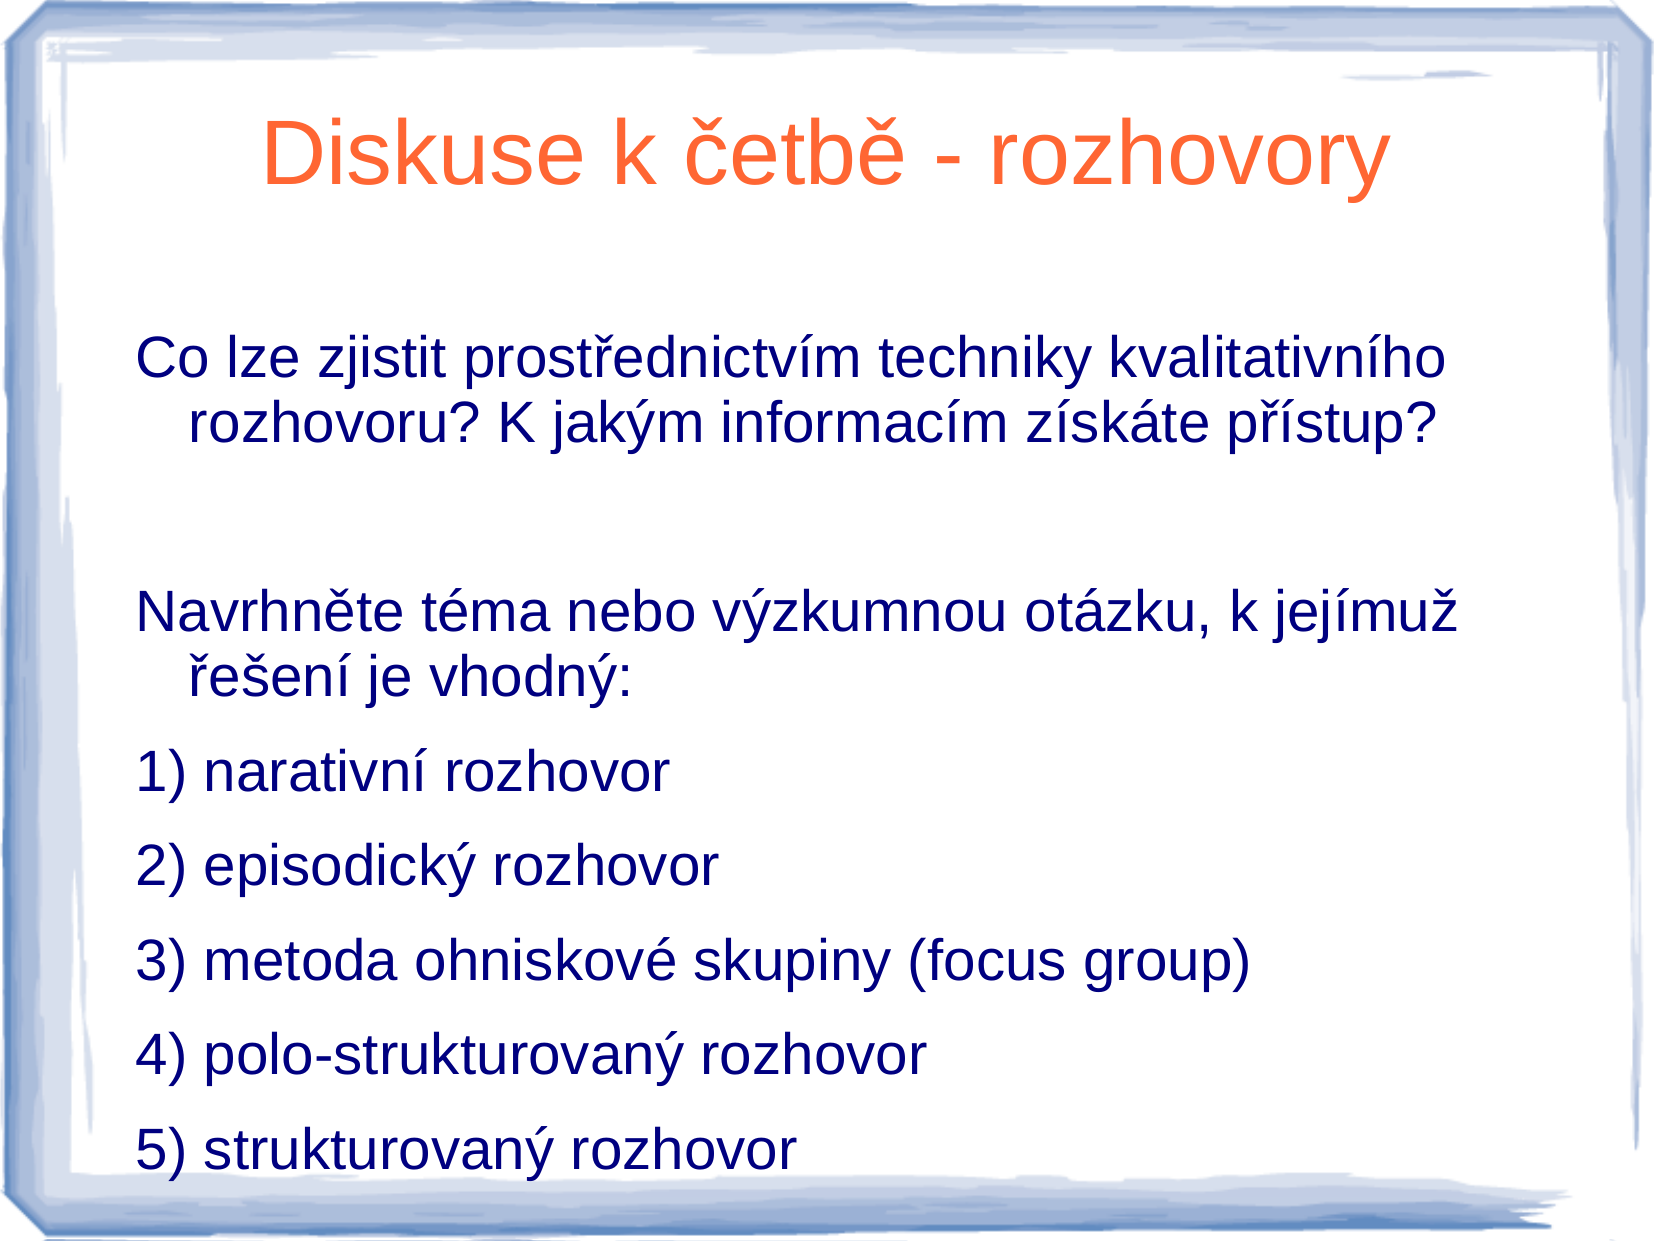

# Diskuse k četbě - rozhovory
Co lze zjistit prostřednictvím techniky kvalitativního rozhovoru? K jakým informacím získáte přístup?
Navrhněte téma nebo výzkumnou otázku, k jejímuž řešení je vhodný:
1) narativní rozhovor
2) episodický rozhovor
3) metoda ohniskové skupiny (focus group)
4) polo-strukturovaný rozhovor
5) strukturovaný rozhovor